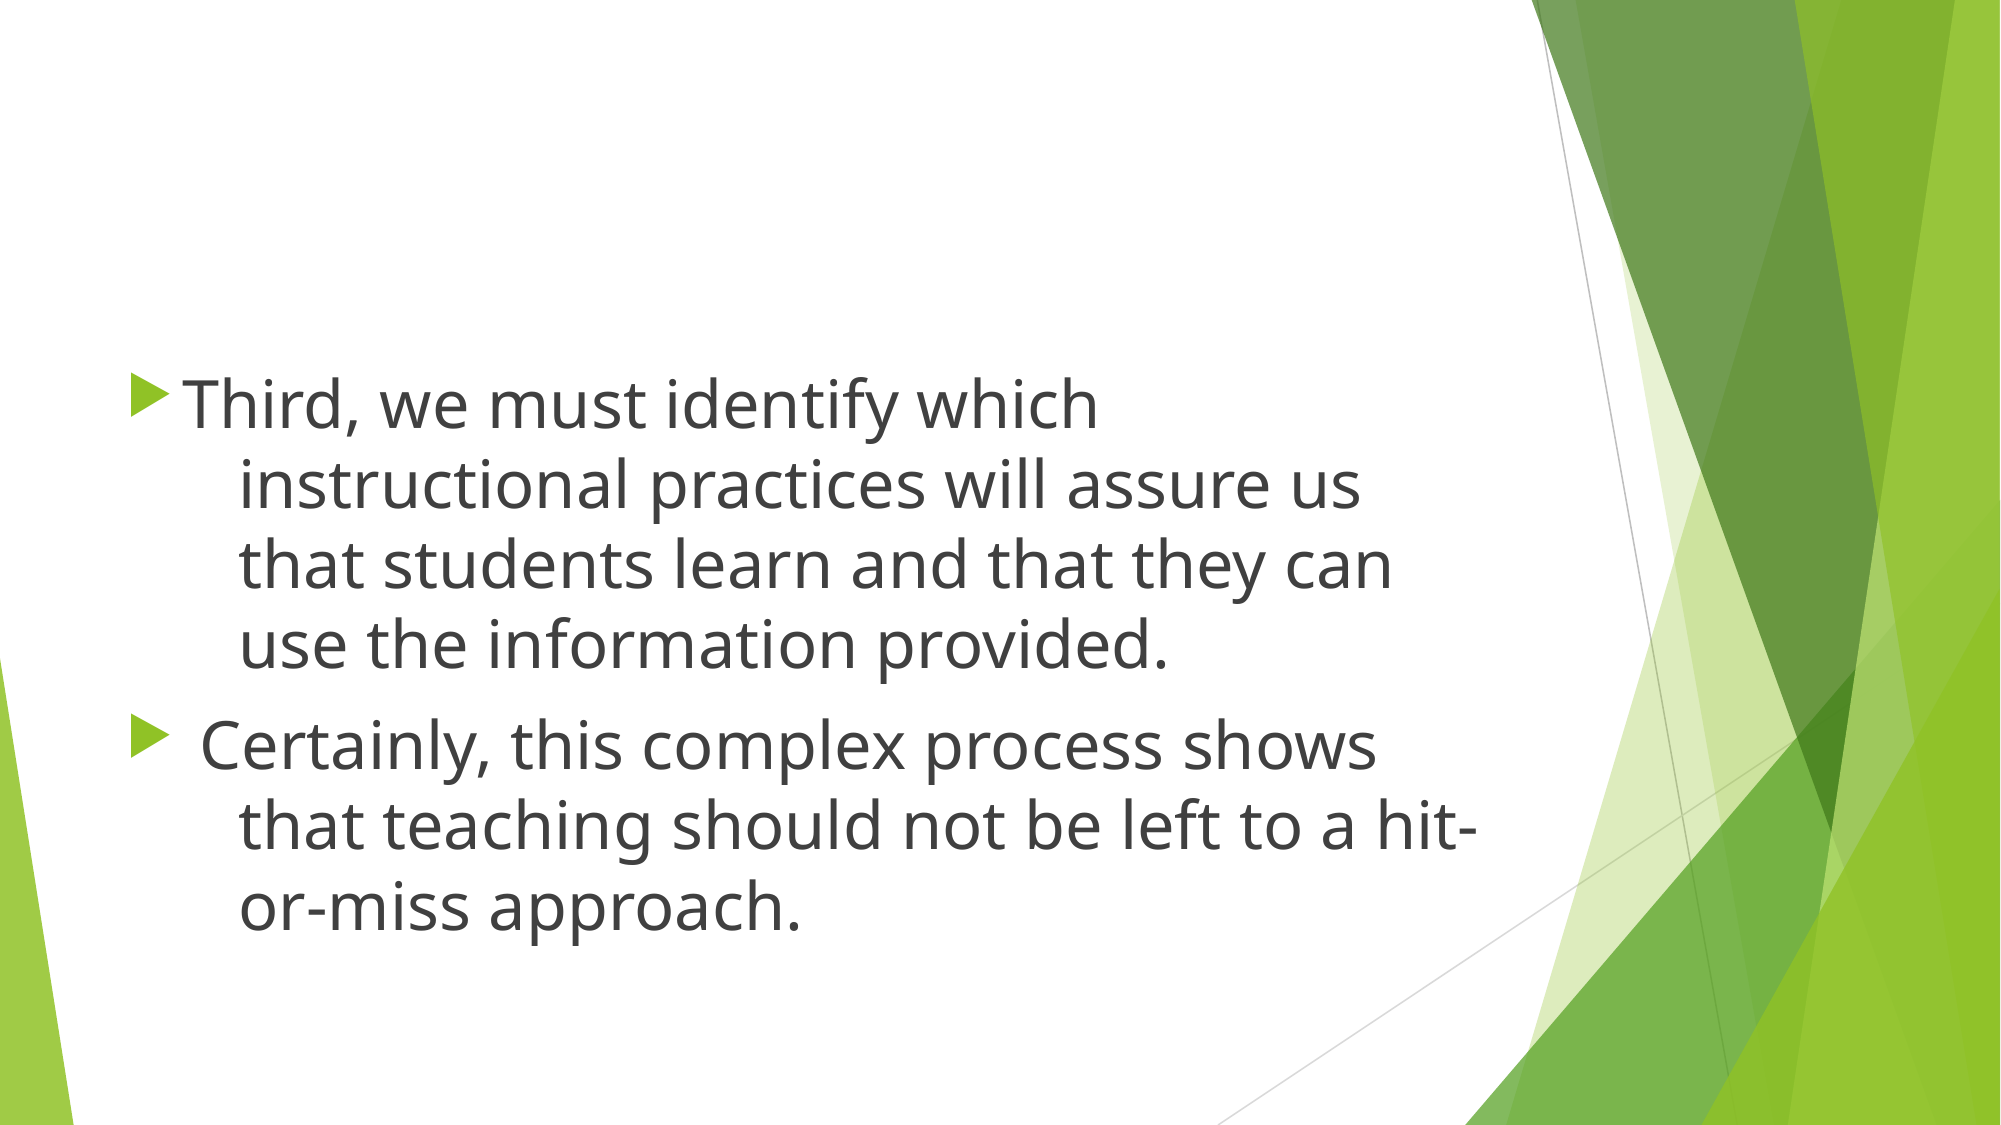

#
Third, we must identify which instructional practices will assure us that students learn and that they can use the information provided.
 Certainly, this complex process shows that teaching should not be left to a hit-or-miss approach.